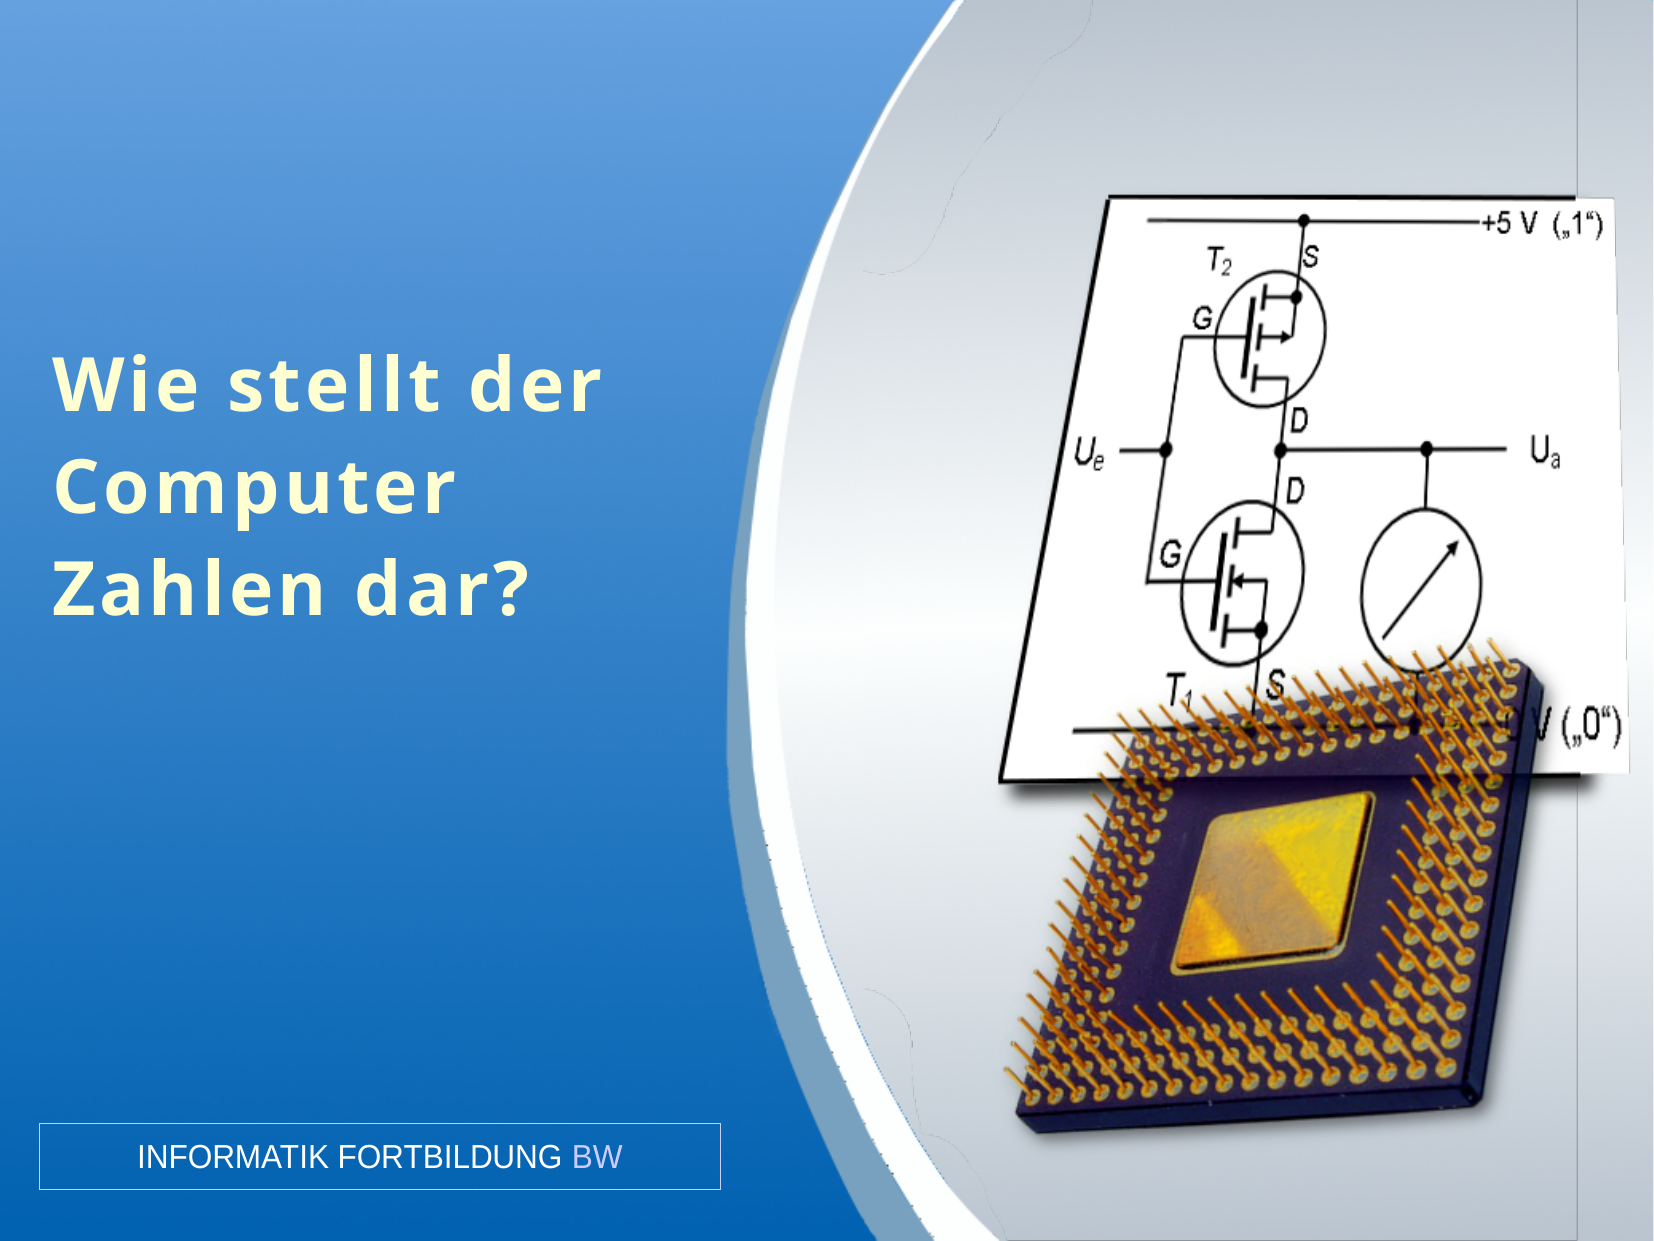

Wie stellt der
Computer
Zahlen dar?
INFORMATIK FORTBILDUNG BW
Bild oben: © slashcrisis (flickr.com)
Logo-Bild: © gunnaar3001 (flickr.com)